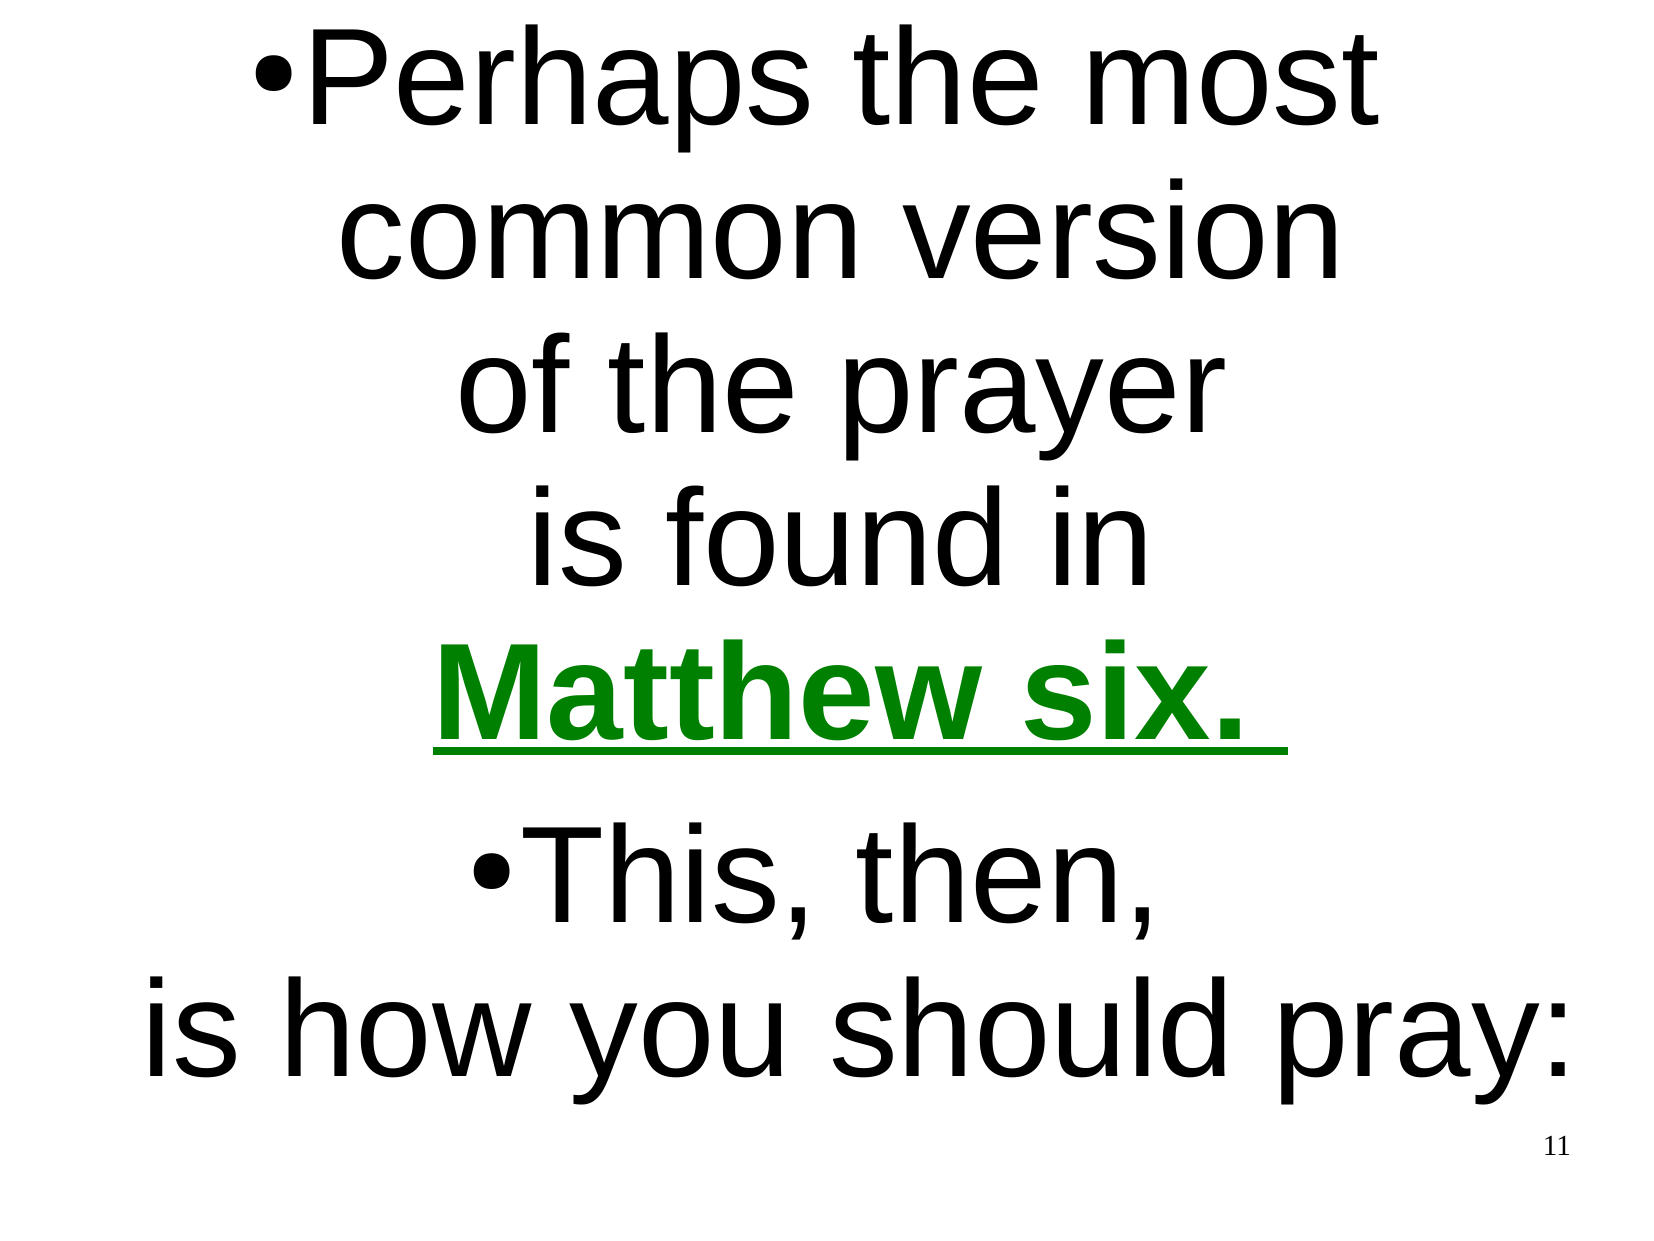

# Perhaps the most common version of the prayer is found in Matthew six.
This, then,
is how you should pray:
11